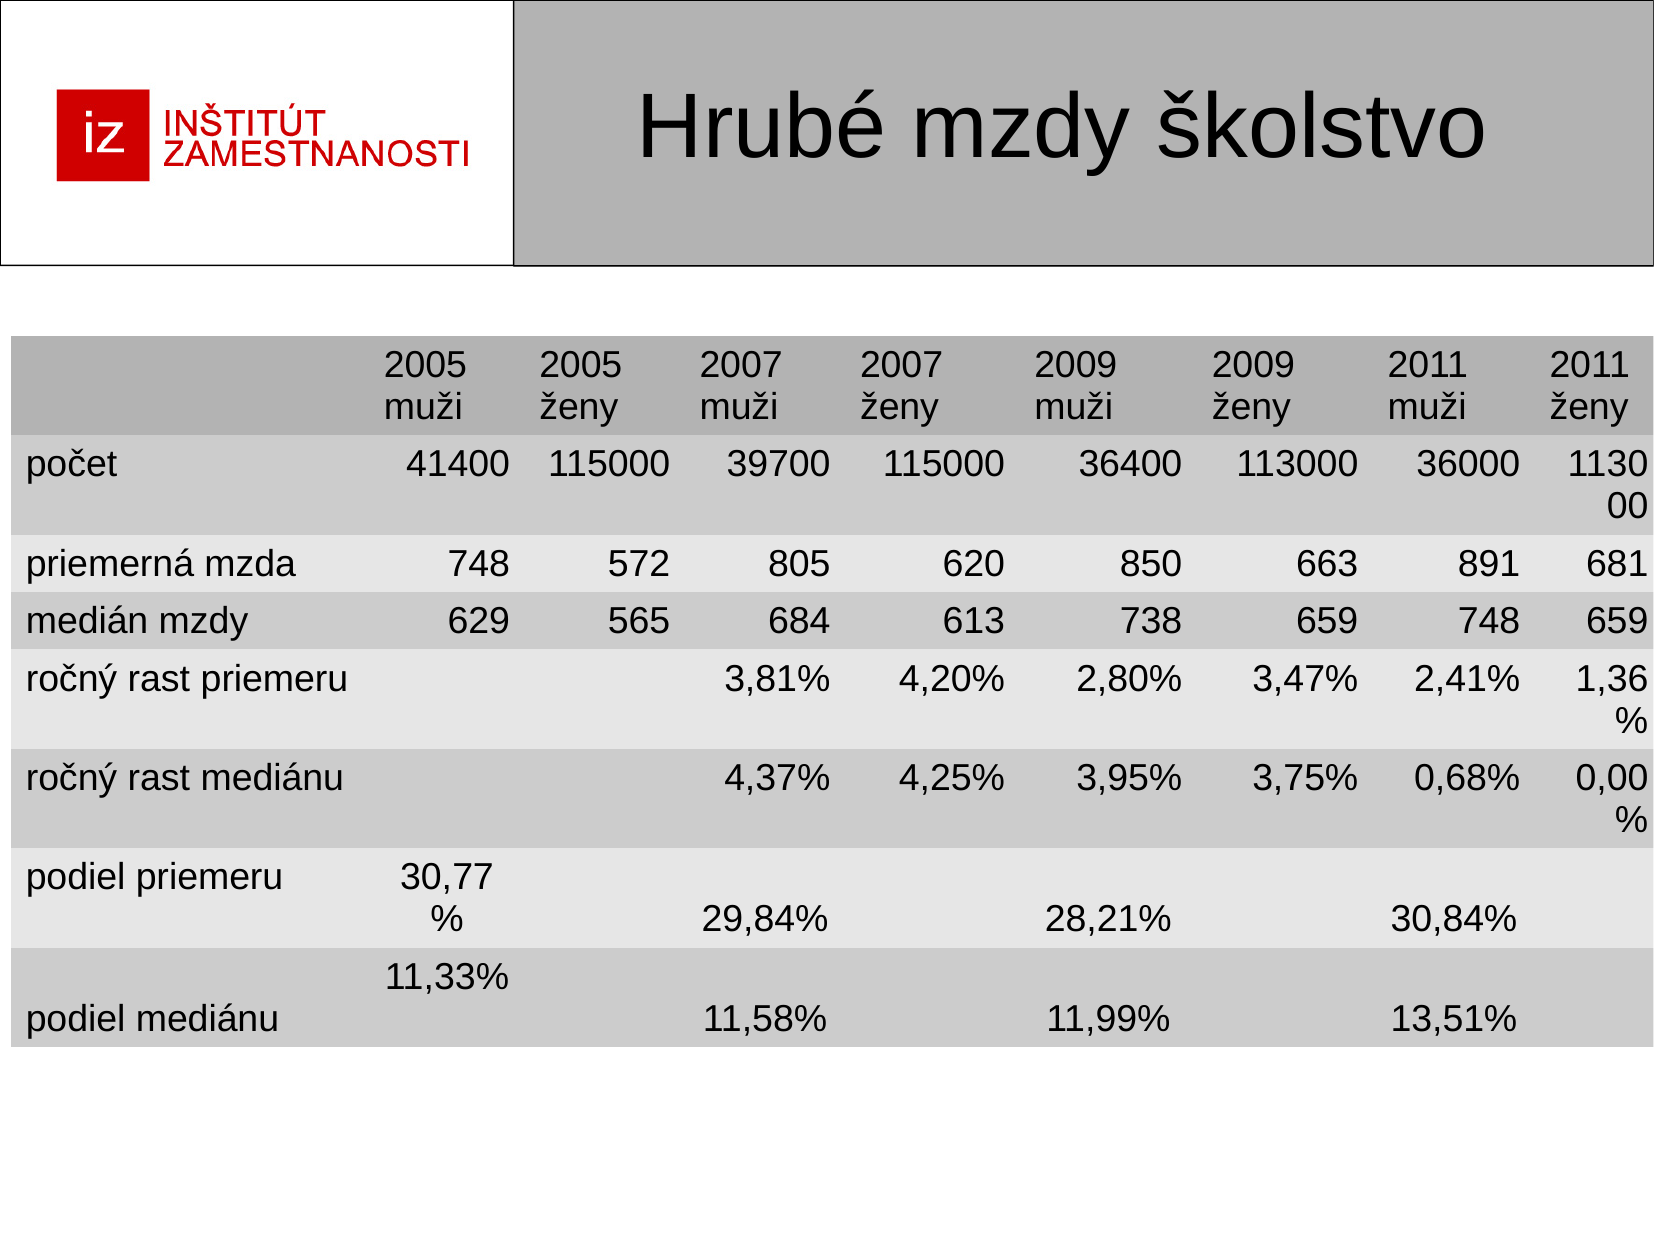

# Hrubé mzdy školstvo
| | 2005 muži | 2005 ženy | 2007 muži | 2007 ženy | 2009 muži | 2009 ženy | 2011 muži | 2011 ženy |
| --- | --- | --- | --- | --- | --- | --- | --- | --- |
| počet | 41400 | 115000 | 39700 | 115000 | 36400 | 113000 | 36000 | 113000 |
| priemerná mzda | 748 | 572 | 805 | 620 | 850 | 663 | 891 | 681 |
| medián mzdy | 629 | 565 | 684 | 613 | 738 | 659 | 748 | 659 |
| ročný rast priemeru | | | 3,81% | 4,20% | 2,80% | 3,47% | 2,41% | 1,36% |
| ročný rast mediánu | | | 4,37% | 4,25% | 3,95% | 3,75% | 0,68% | 0,00% |
| podiel priemeru | 30,77% | | 29,84% | | 28,21% | | 30,84% | |
| podiel mediánu | 11,33% | | 11,58% | | 11,99% | | 13,51% | |